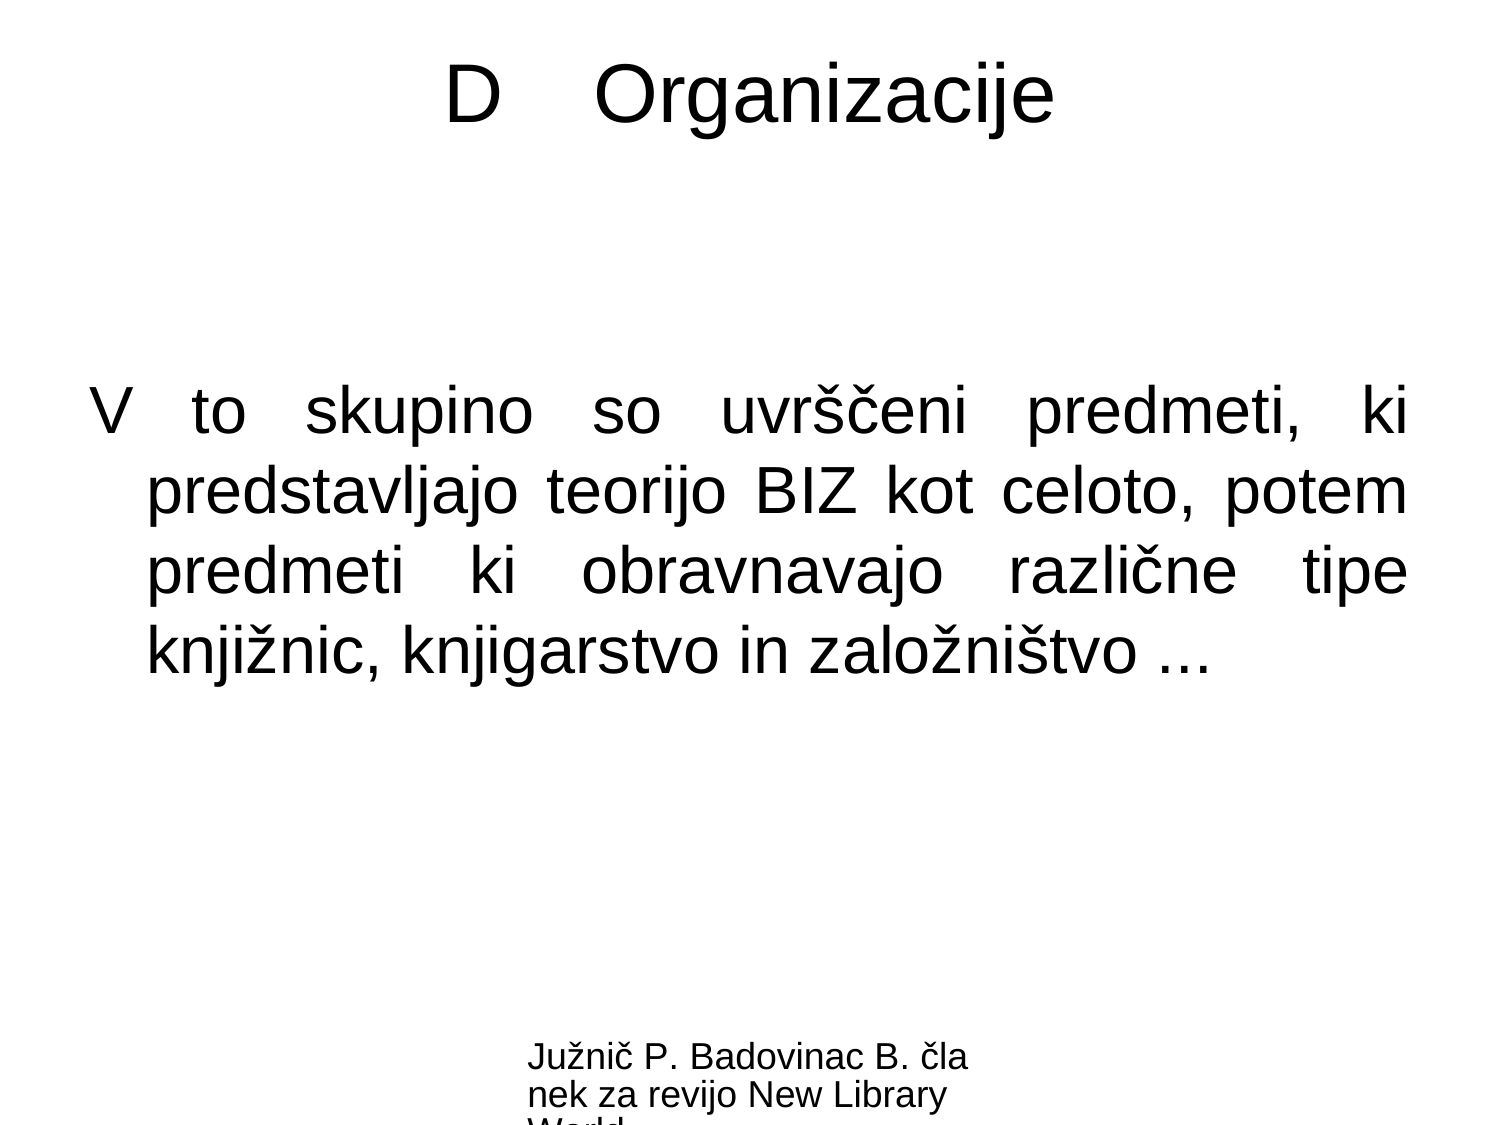

# D 	Organizacije
V to skupino so uvrščeni predmeti, ki predstavljajo teorijo BIZ kot celoto, potem predmeti ki obravnavajo različne tipe knjižnic, knjigarstvo in založništvo ...
Južnič P. Badovinac B. članek za revijo New Library World